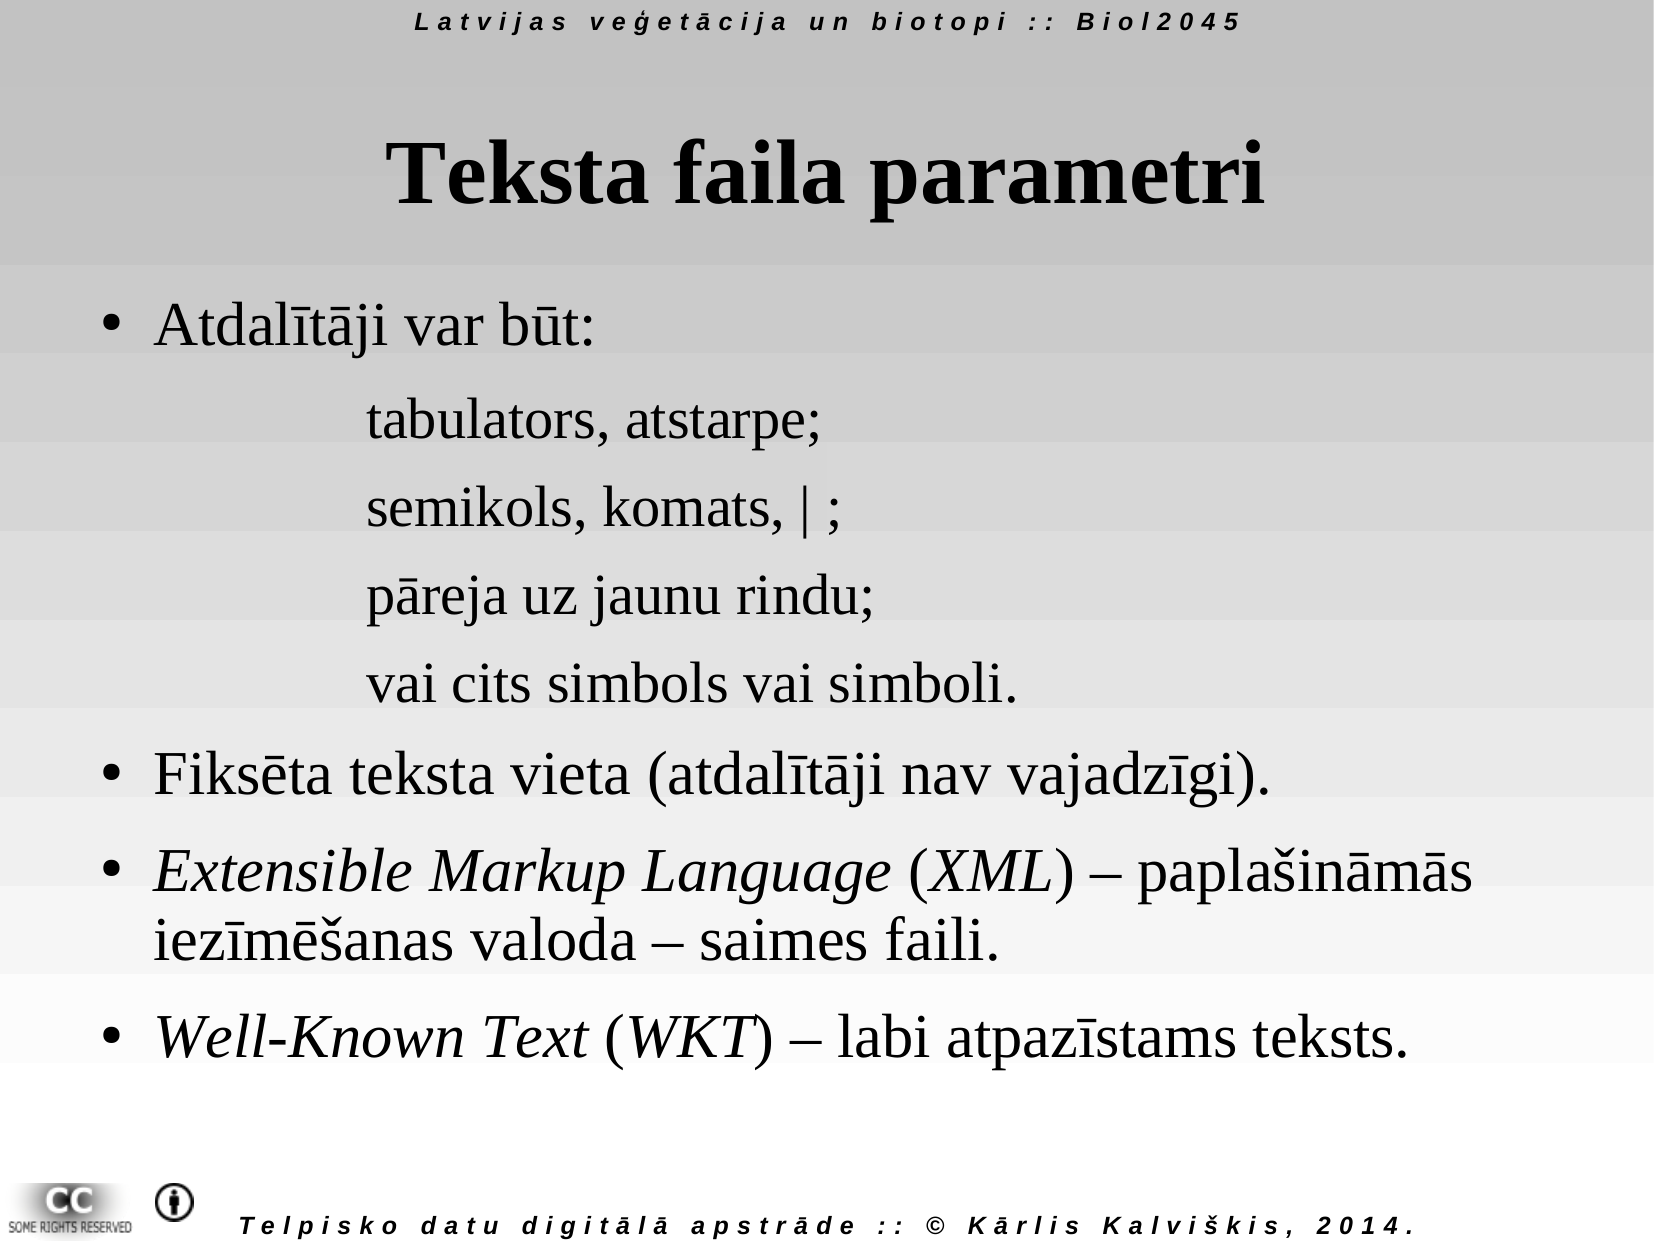

# Teksta faila parametri
Atdalītāji var būt:
tabulators, atstarpe;
semikols, komats, | ;
pāreja uz jaunu rindu;
vai cits simbols vai simboli.
Fiksēta teksta vieta (atdalītāji nav vajadzīgi).
Extensible Markup Language (XML) – paplašināmās iezīmēšanas valoda – saimes faili.
Well-Known Text (WKT) – labi atpazīstams teksts.